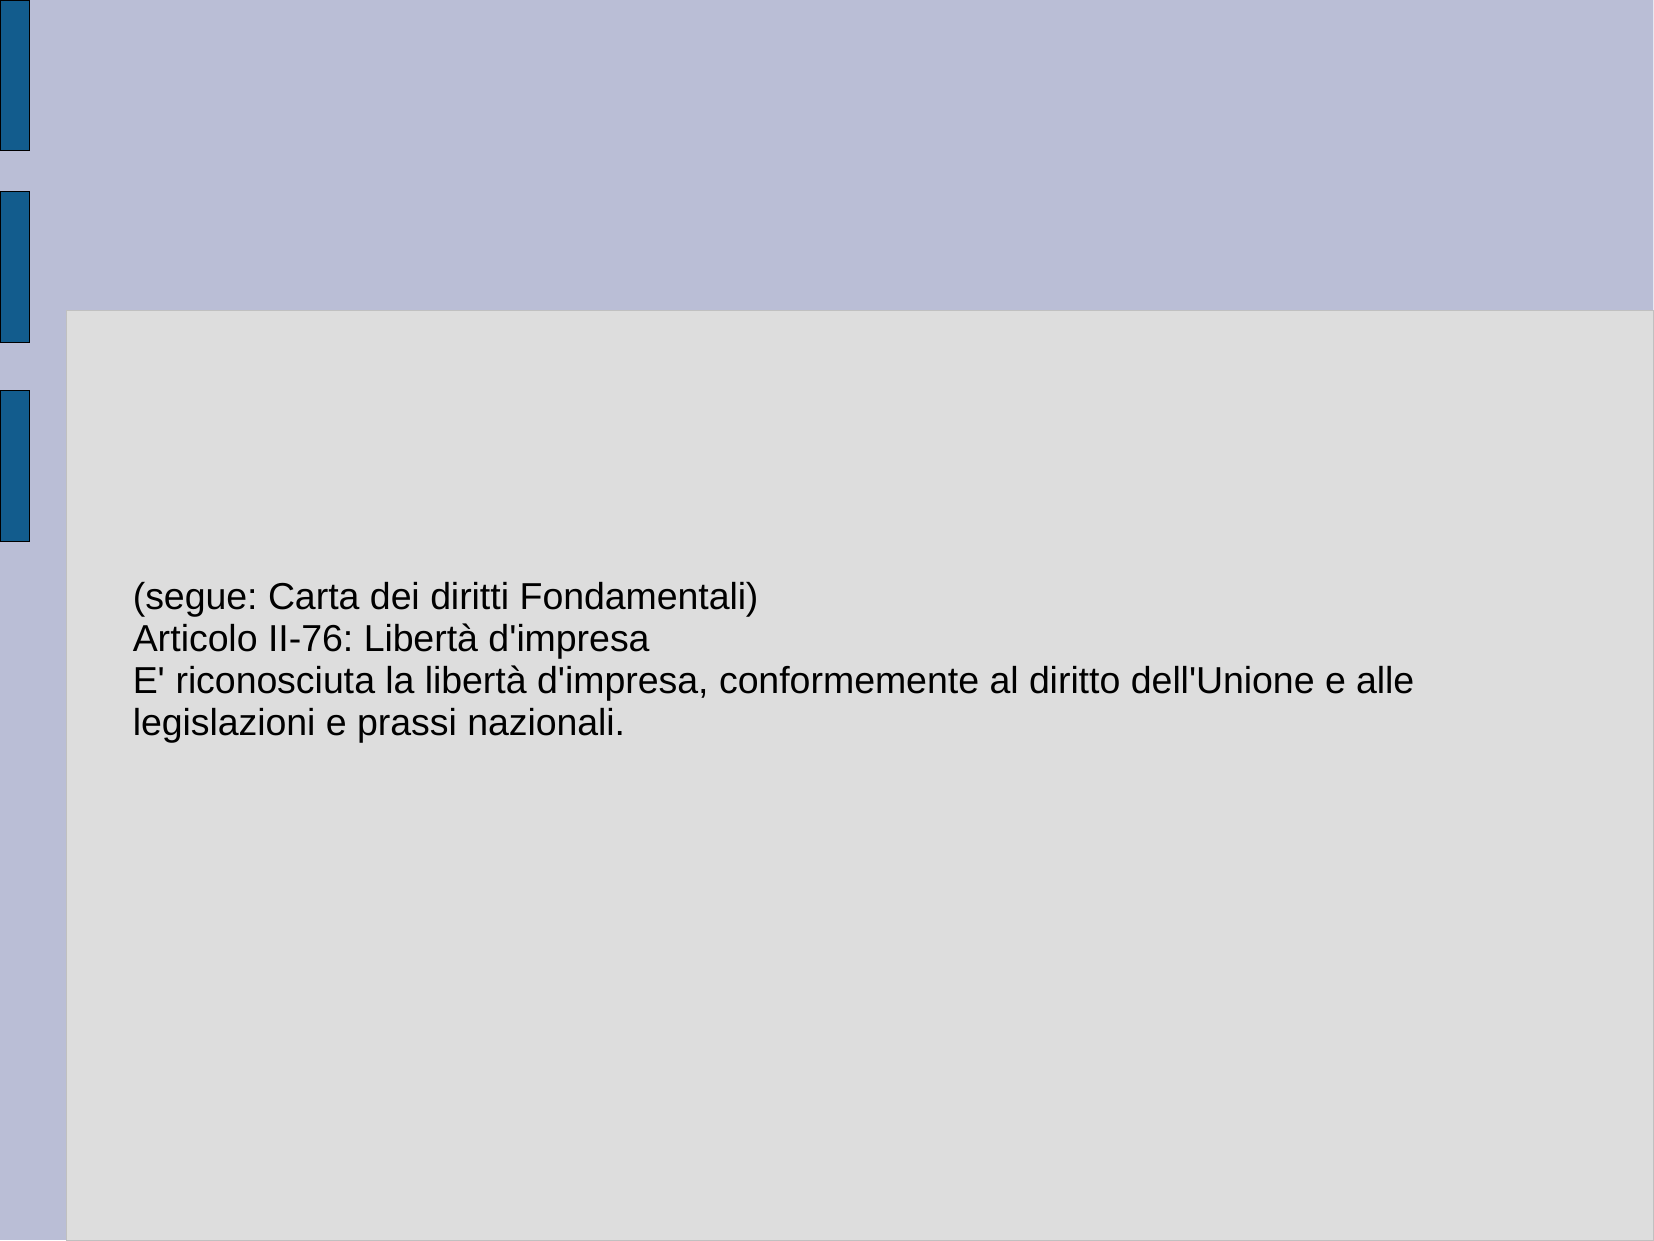

(segue: Carta dei diritti Fondamentali)
Articolo II-76: Libertà d'impresa
E' riconosciuta la libertà d'impresa, conformemente al diritto dell'Unione e alle legislazioni e prassi nazionali.